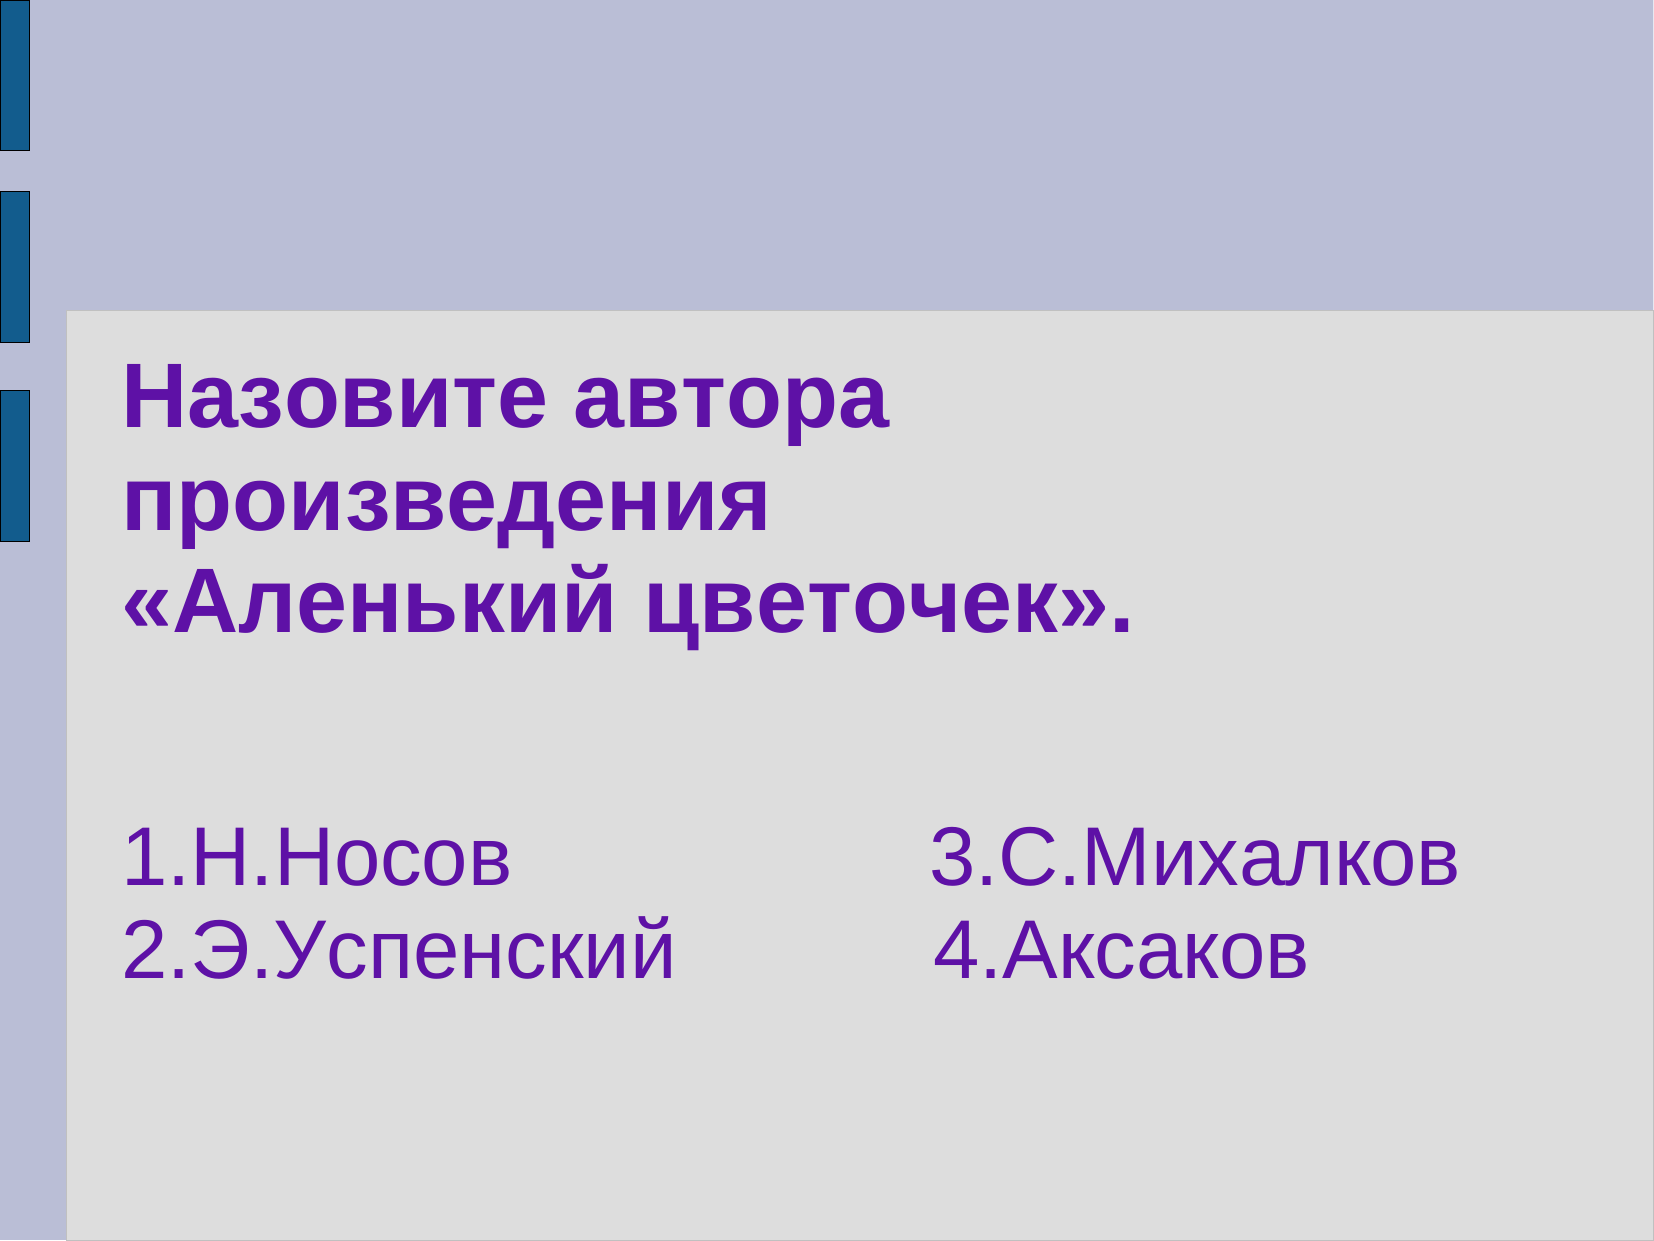

#
Назовите автора произведения
«Аленький цветочек».
1.Н.Носов					 3.С.Михалков
2.Э.Успенский 				4.Аксаков